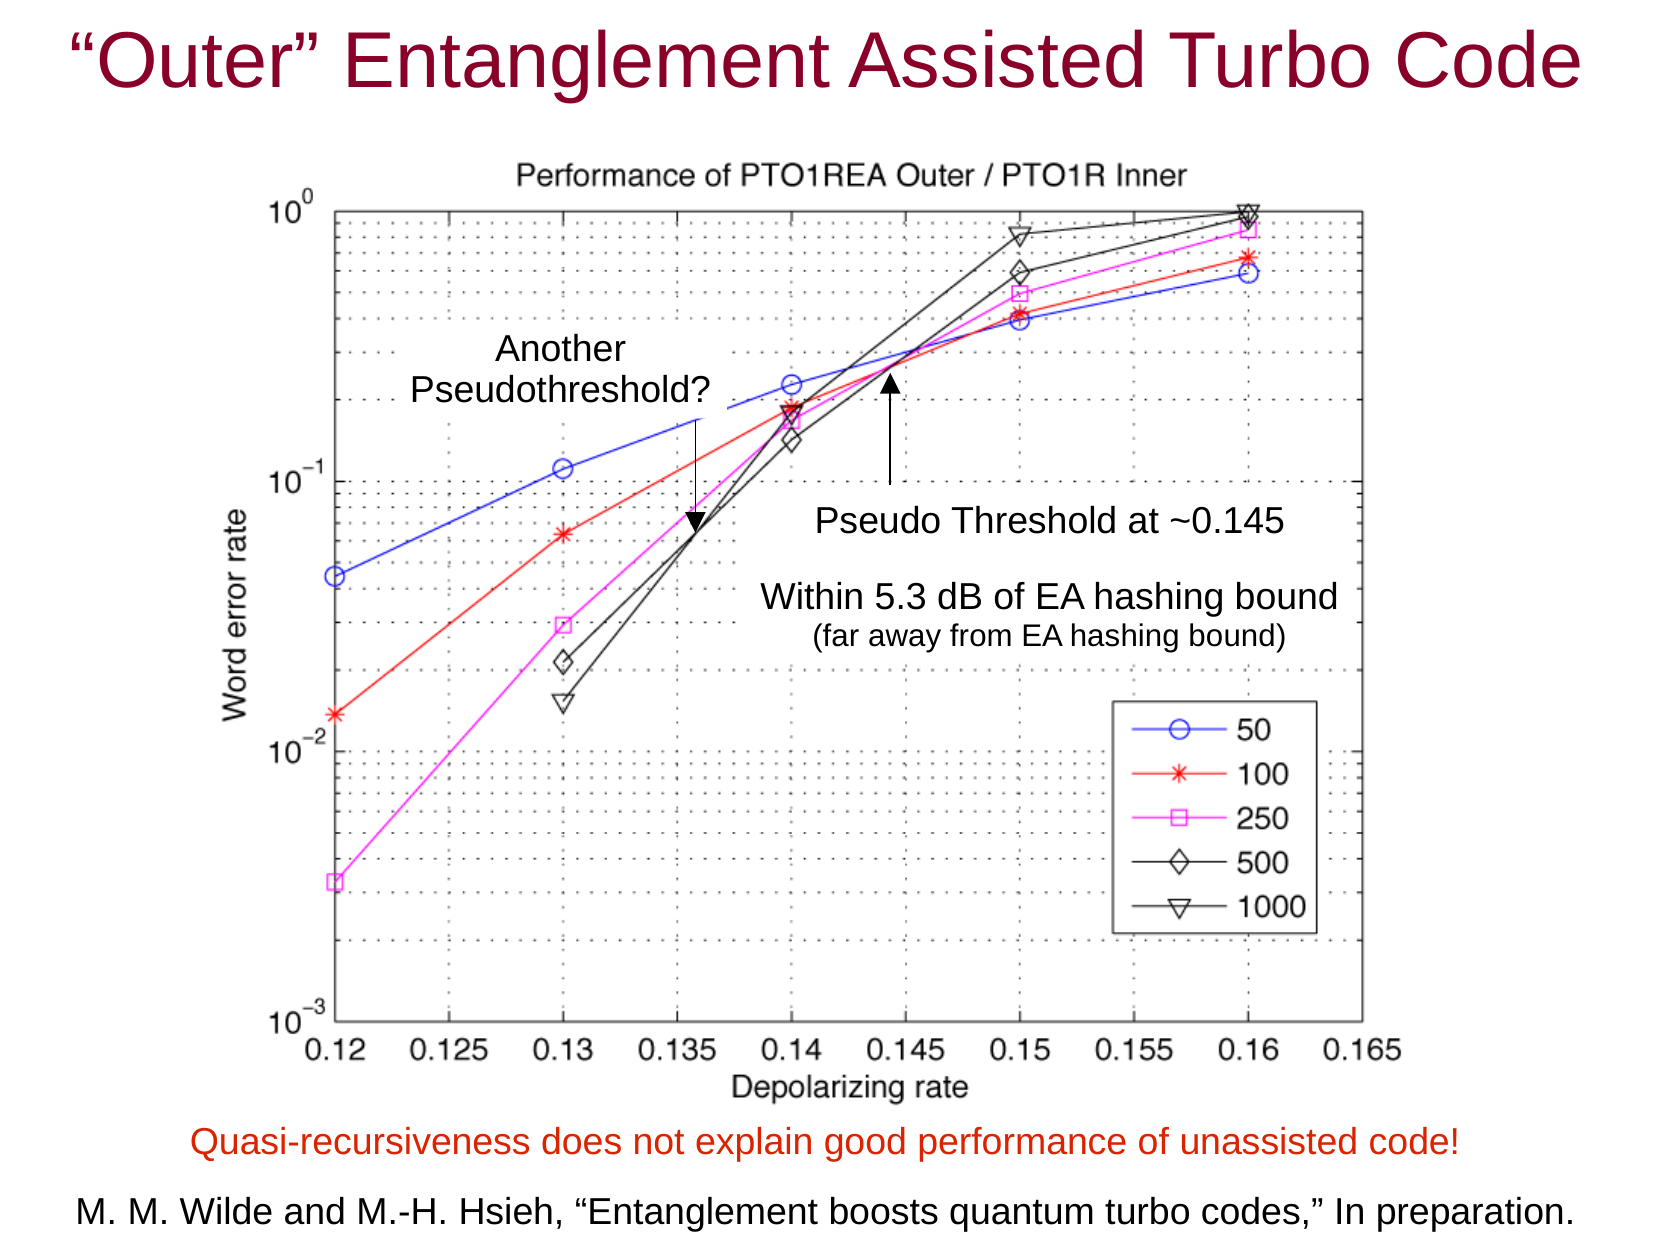

# “Outer” Entanglement Assisted Turbo Code
Another
Pseudothreshold?
Pseudo Threshold at ~0.145
Within 5.3 dB of EA hashing bound
(far away from EA hashing bound)
Quasi-recursiveness does not explain good performance of unassisted code!
M. M. Wilde and M.-H. Hsieh, “Entanglement boosts quantum turbo codes,” In preparation.